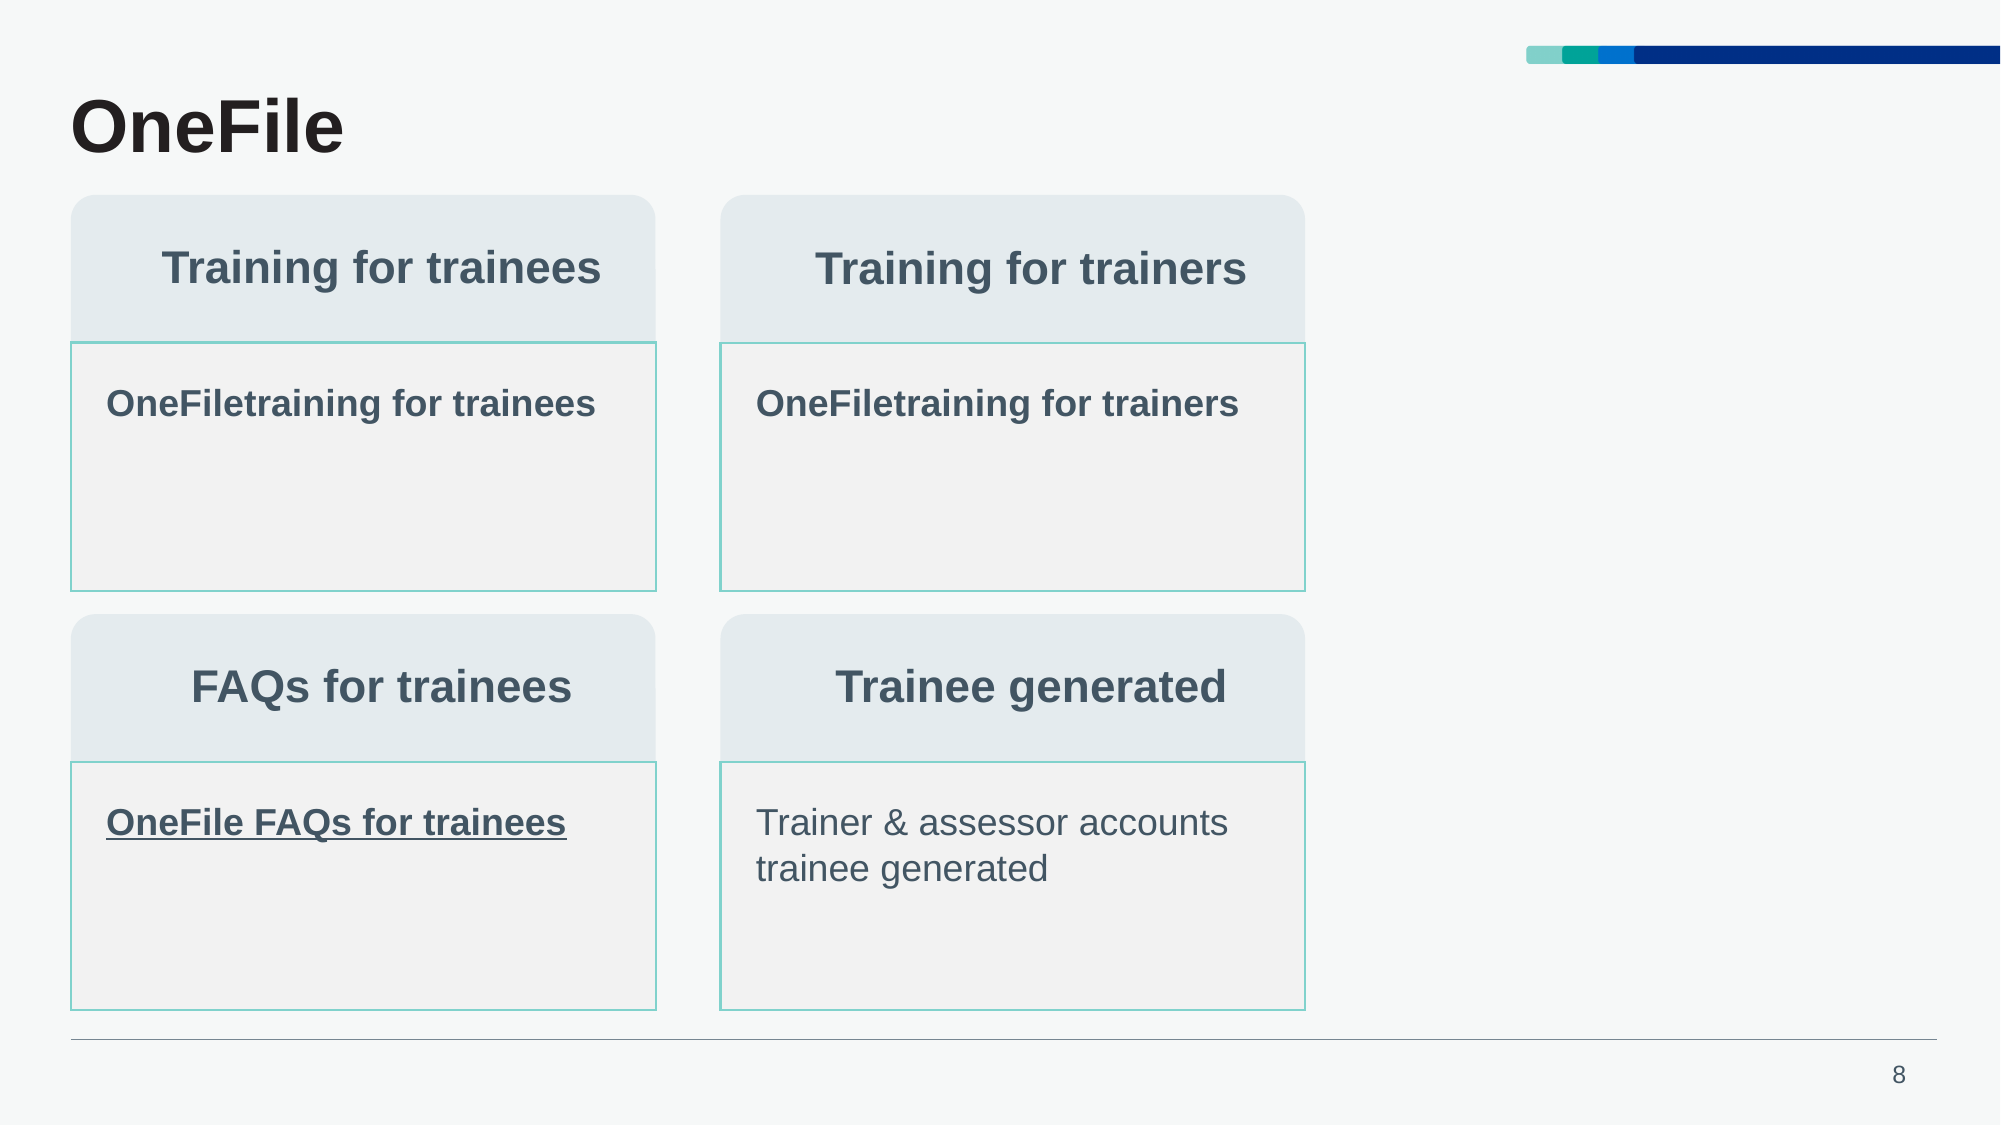

# OneFile
Training for trainees
Training for trainers
OneFiletraining for trainees
OneFiletraining for trainers
FAQs for trainees
Trainee generated
OneFile FAQs for trainees
Trainer & assessor accounts trainee generated